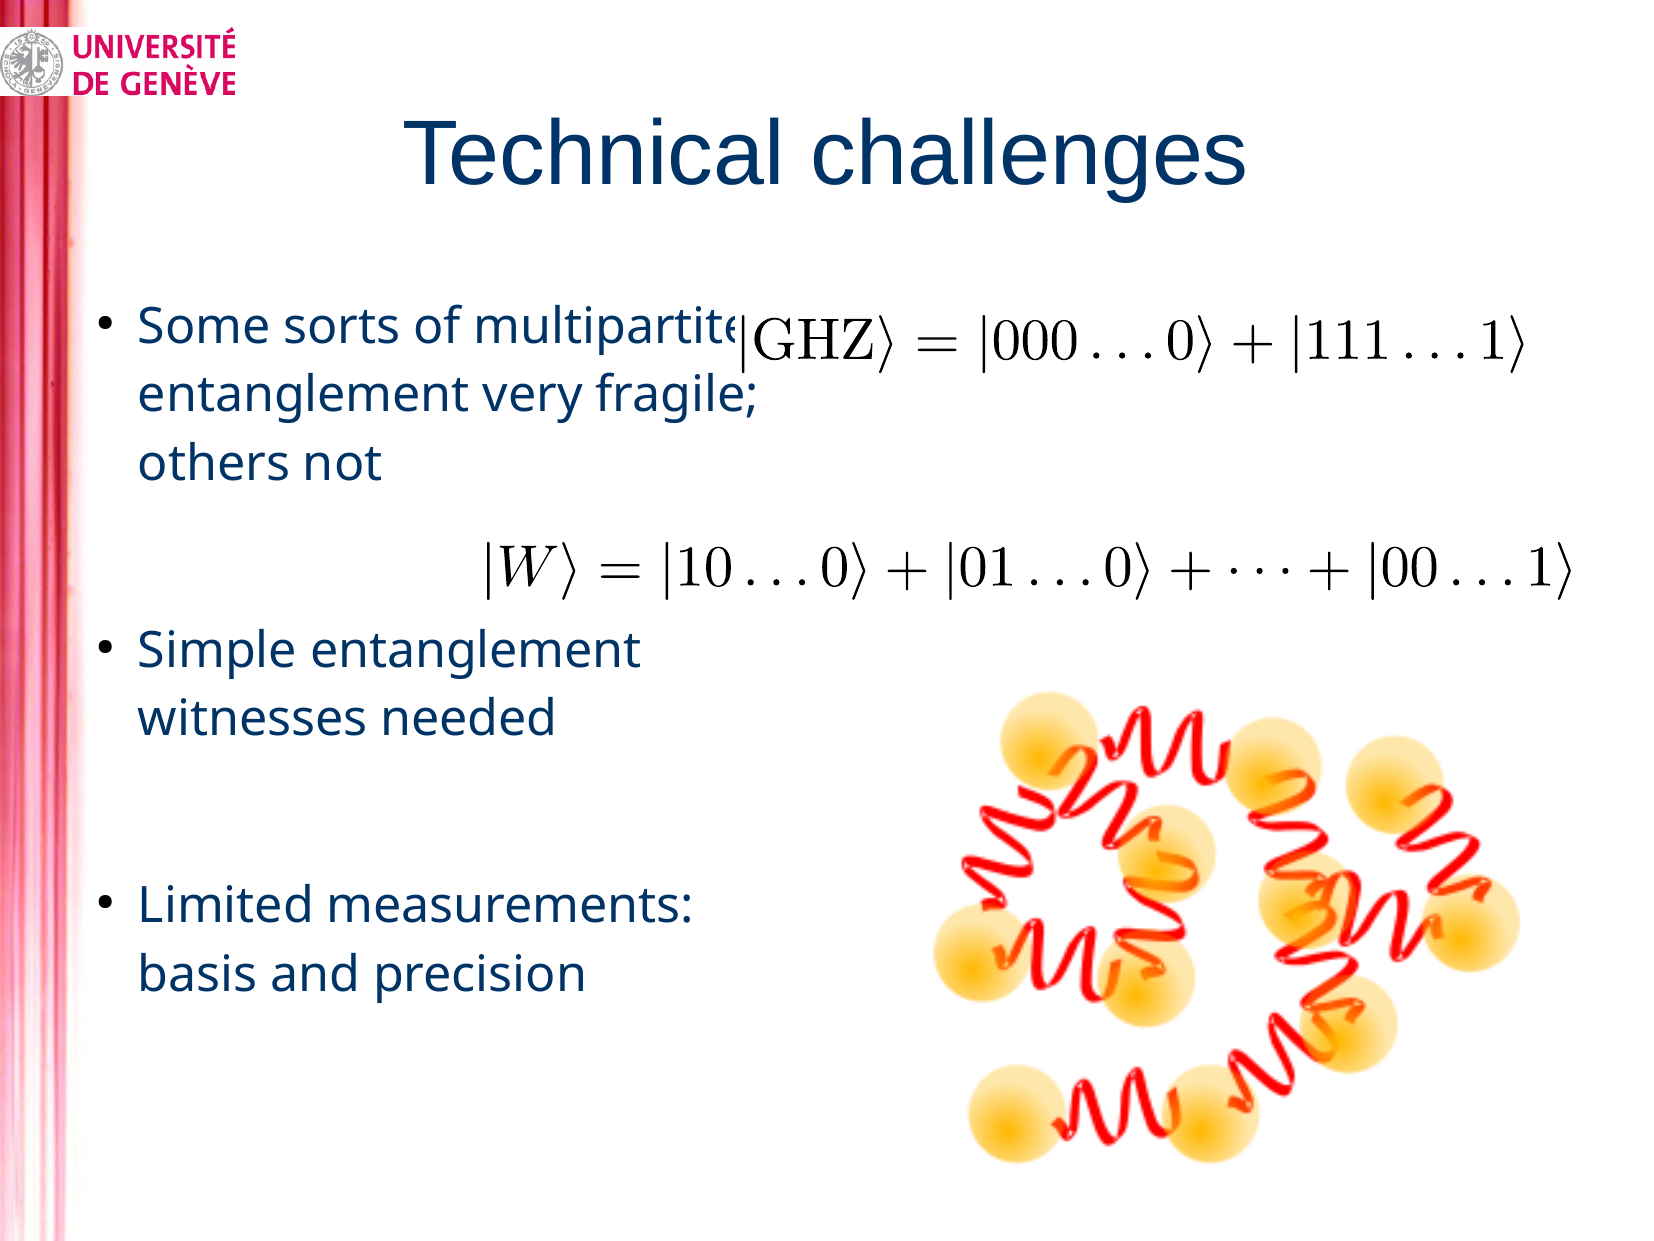

# Technical challenges
Some sorts of multipartite entanglement very fragile; others not
Simple entanglement witnesses needed
Limited measurements: basis and precision